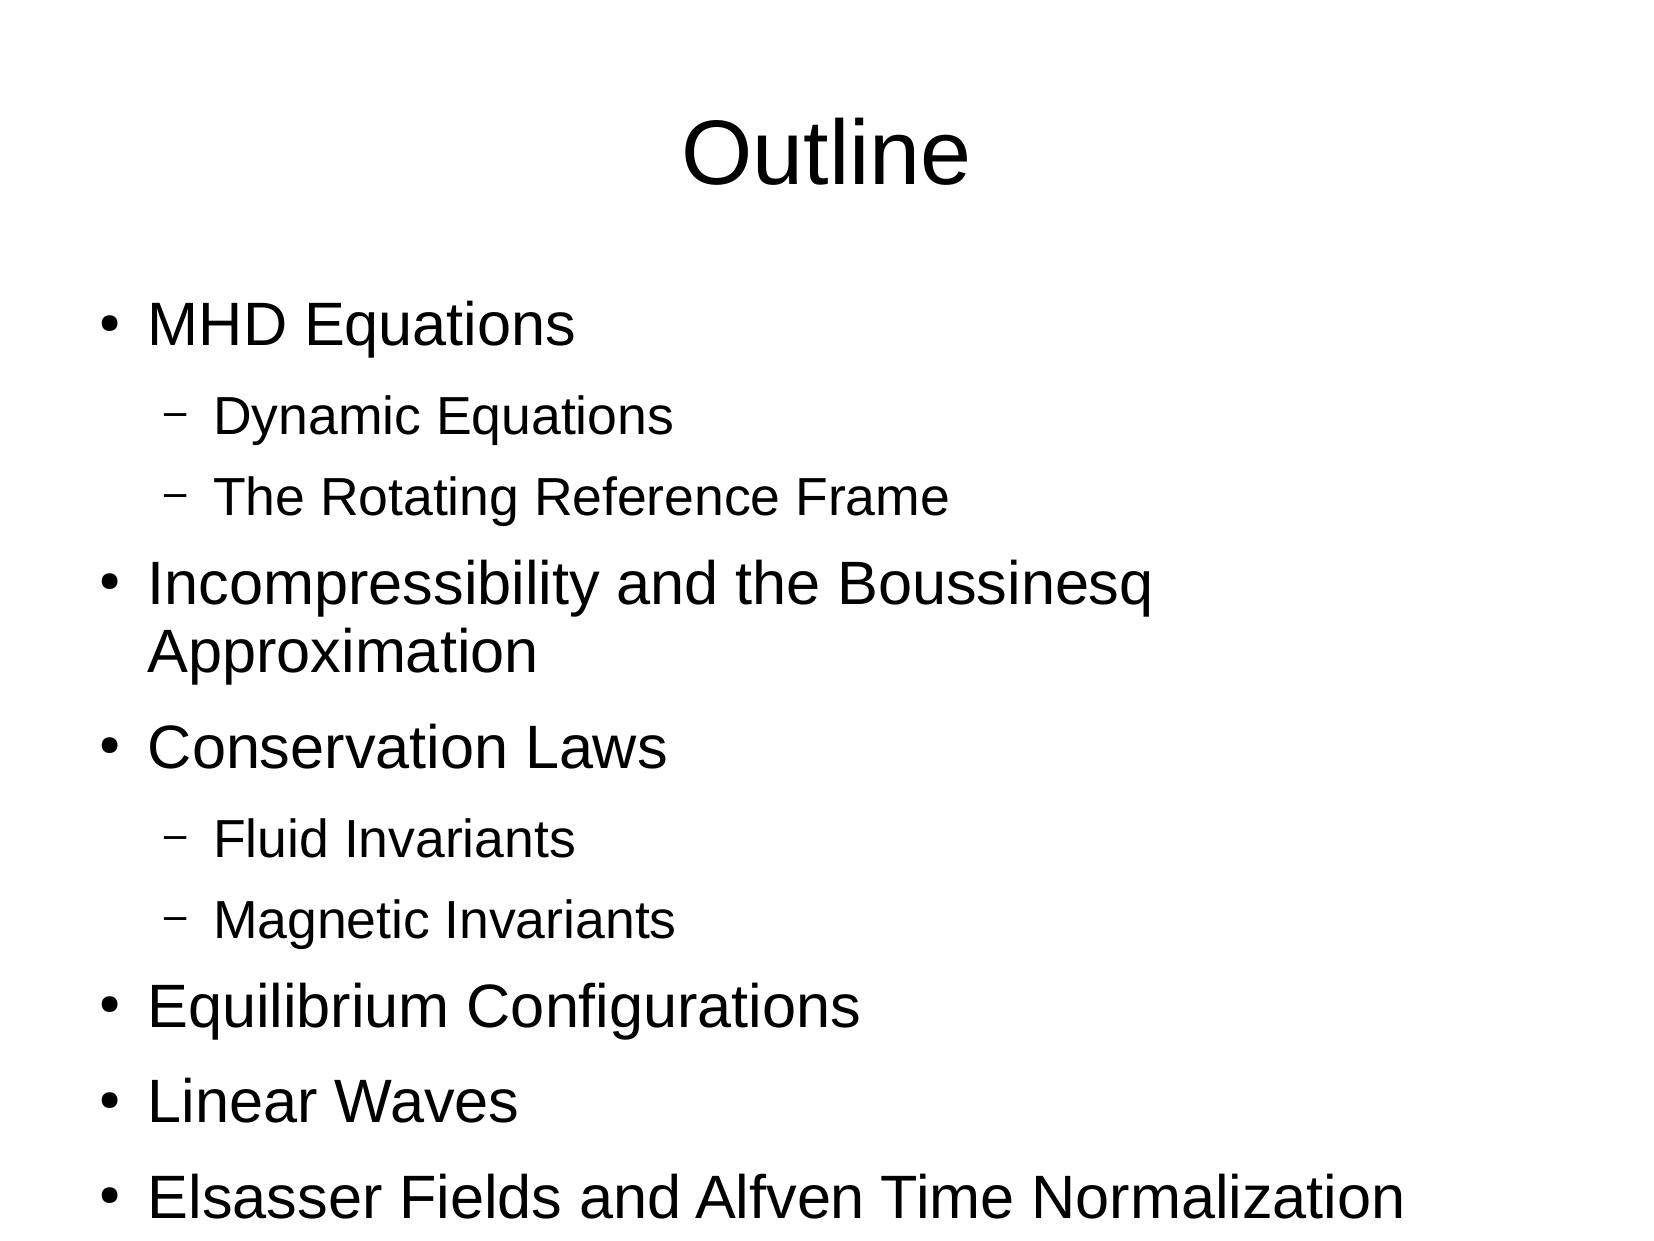

# Outline
MHD Equations
Dynamic Equations
The Rotating Reference Frame
Incompressibility and the Boussinesq Approximation
Conservation Laws
Fluid Invariants
Magnetic Invariants
Equilibrium Configurations
Linear Waves
Elsasser Fields and Alfven Time Normalization